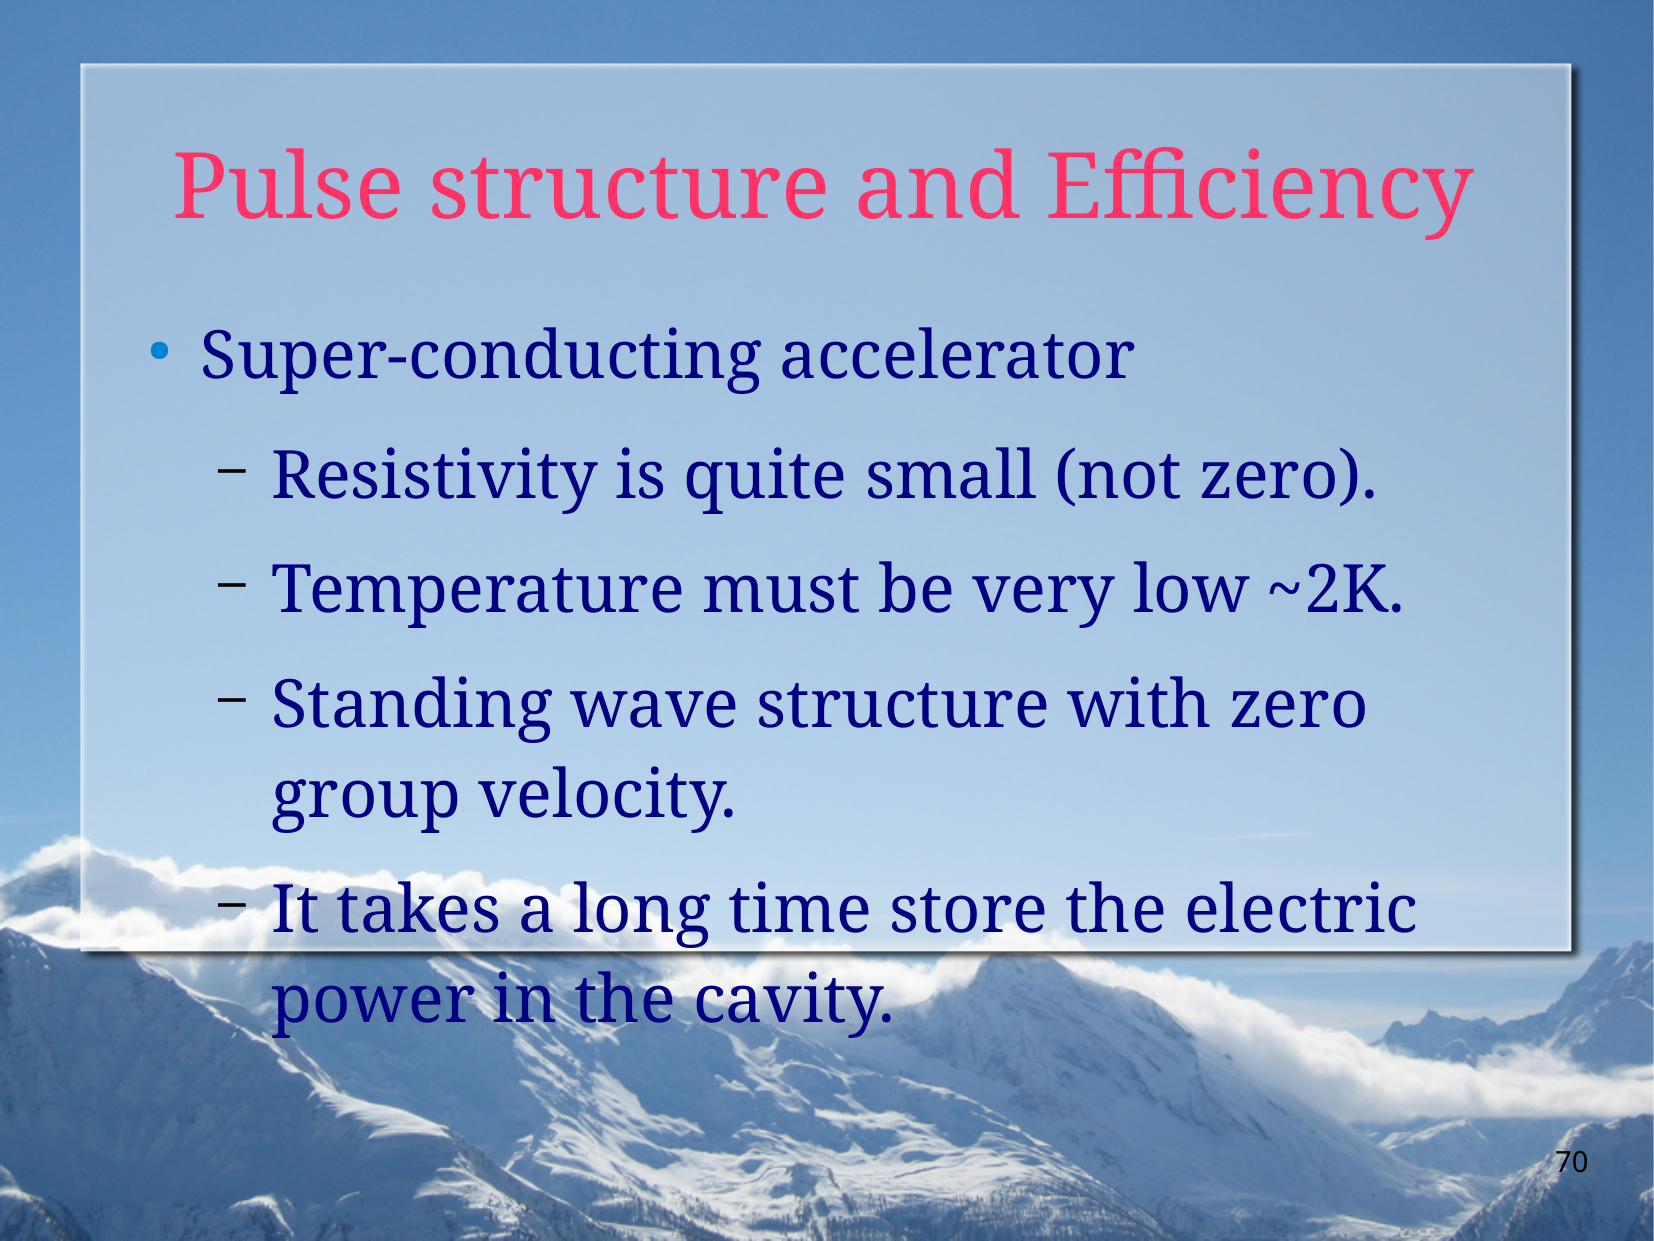

# Pulse structure and Efficiency
Super-conducting accelerator
Resistivity is quite small (not zero).
Temperature must be very low ~2K.
Standing wave structure with zero group velocity.
It takes a long time store the electric power in the cavity.
70